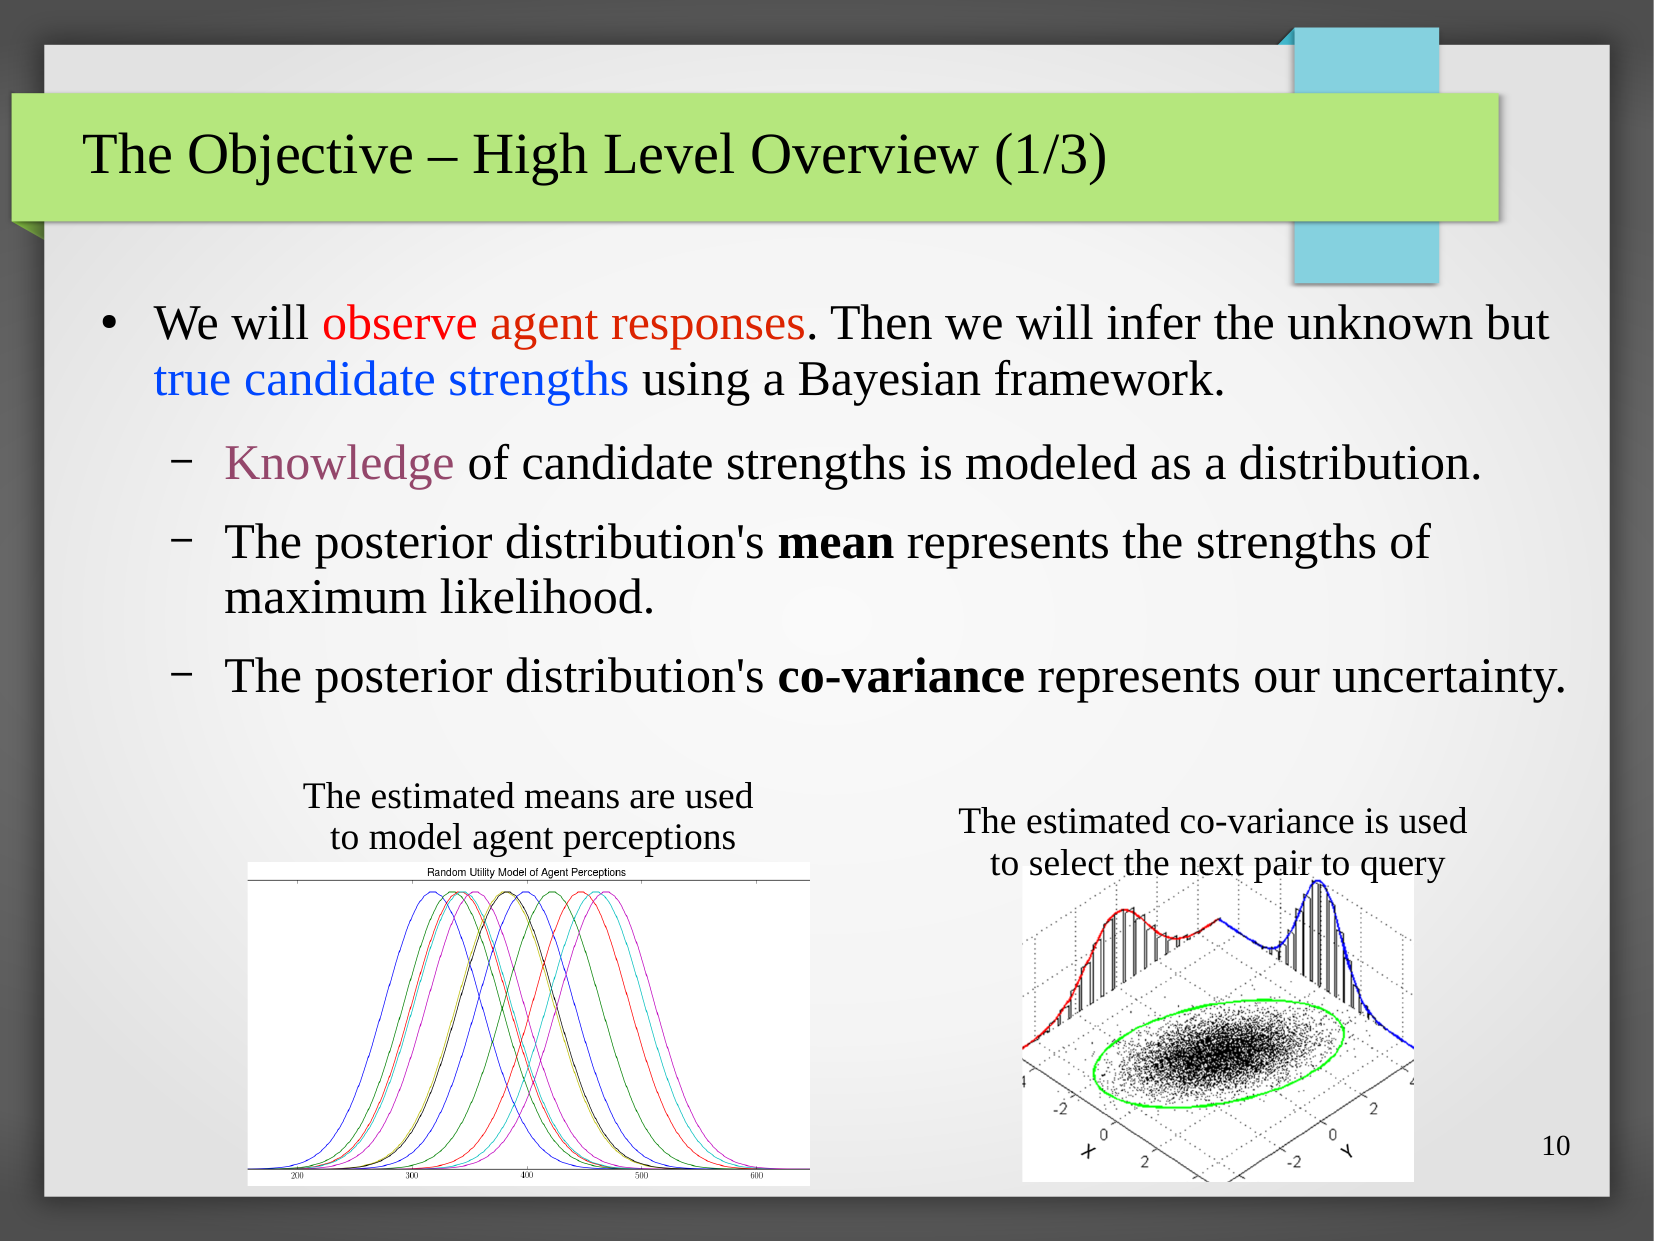

# The Objective – High Level Overview (1/3)
We will observe agent responses. Then we will infer the unknown but true candidate strengths using a Bayesian framework.
Knowledge of candidate strengths is modeled as a distribution.
The posterior distribution's mean represents the strengths of maximum likelihood.
The posterior distribution's co-variance represents our uncertainty.
The estimated means are used
 to model agent perceptions
The estimated co-variance is used
to select the next pair to query
10